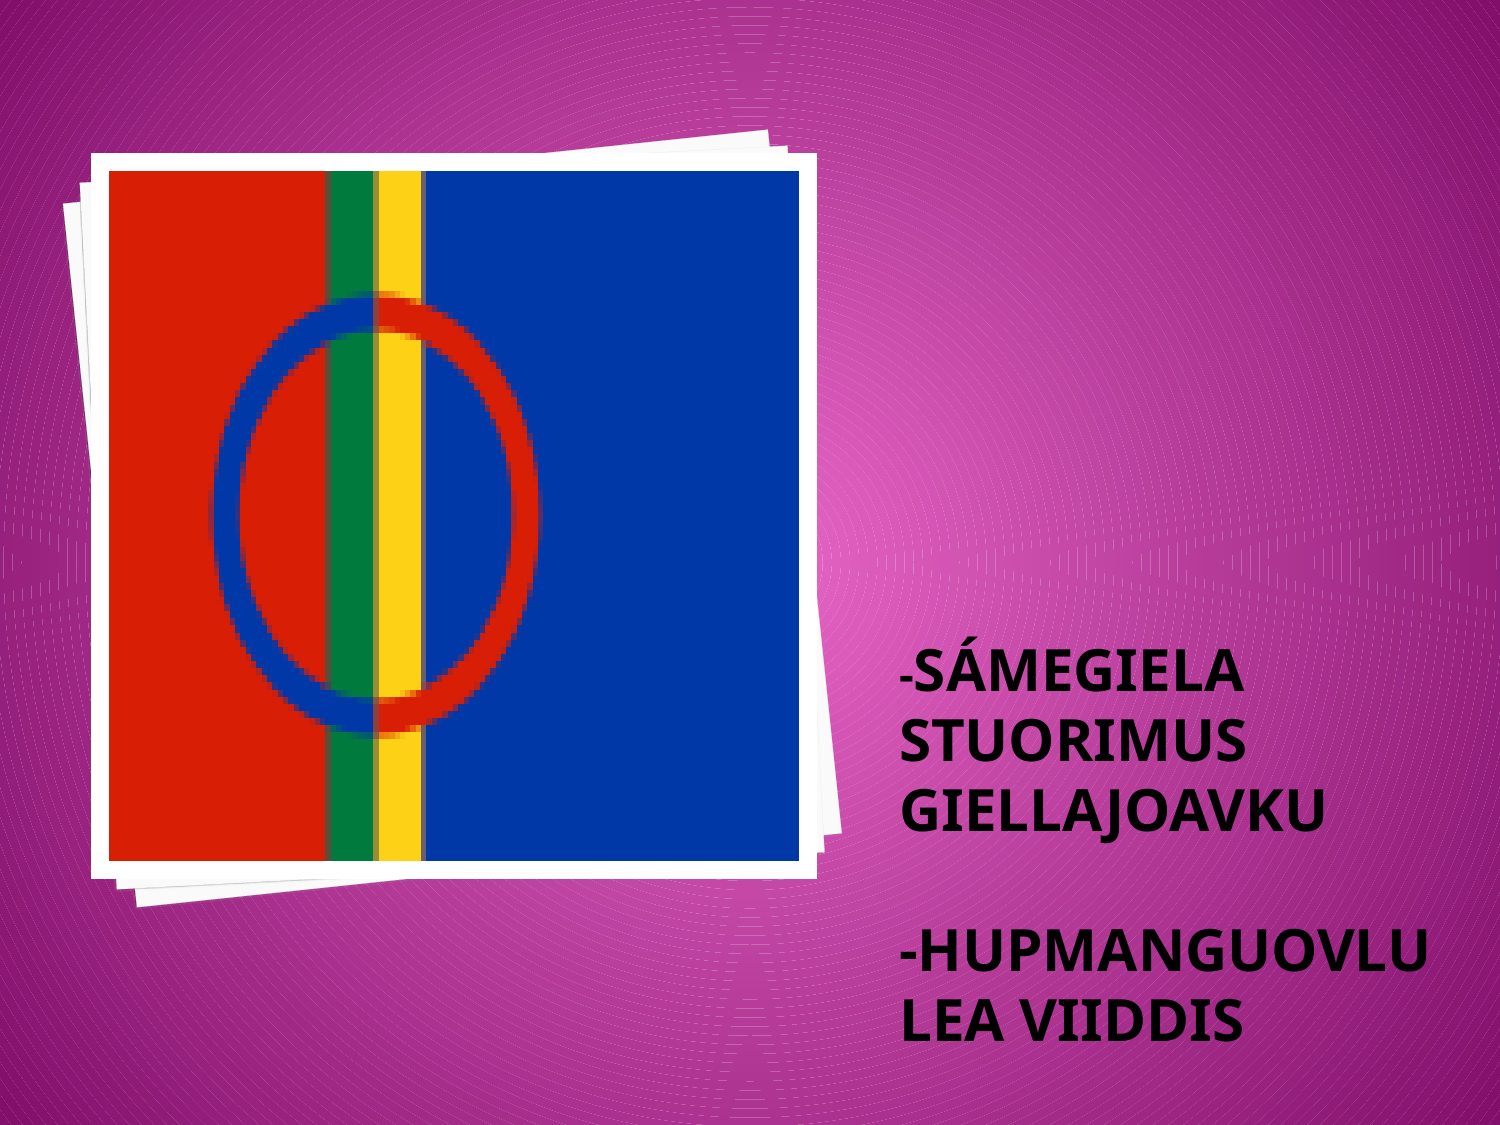

# -sámegiela stuorimus giellajoavku -Hupmanguovlu lea viiddis -árvvu mielde hupmet 25000-30000 olbmo davvisámegiela